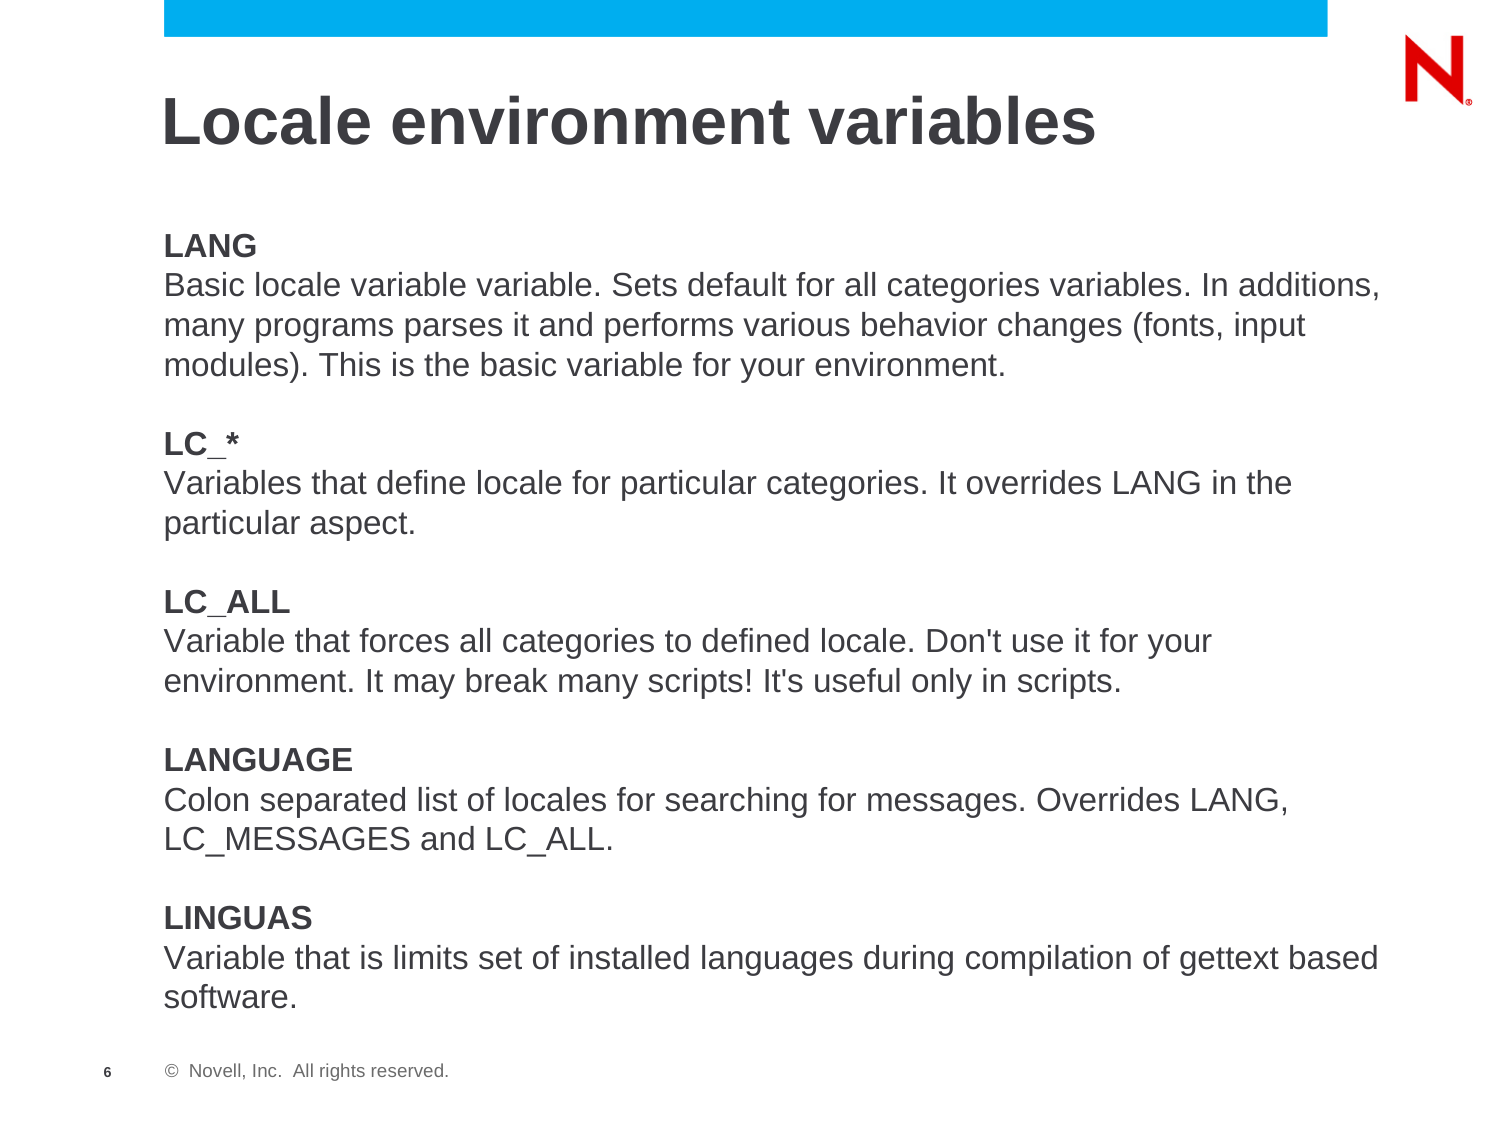

# Locale environment variables
LANG
Basic locale variable variable. Sets default for all categories variables. In additions, many programs parses it and performs various behavior changes (fonts, input modules). This is the basic variable for your environment.
LC_*
Variables that define locale for particular categories. It overrides LANG in the particular aspect.
LC_ALL
Variable that forces all categories to defined locale. Don't use it for your environment. It may break many scripts! It's useful only in scripts.
LANGUAGE
Colon separated list of locales for searching for messages. Overrides LANG, LC_MESSAGES and LC_ALL.
LINGUAS
Variable that is limits set of installed languages during compilation of gettext based software.